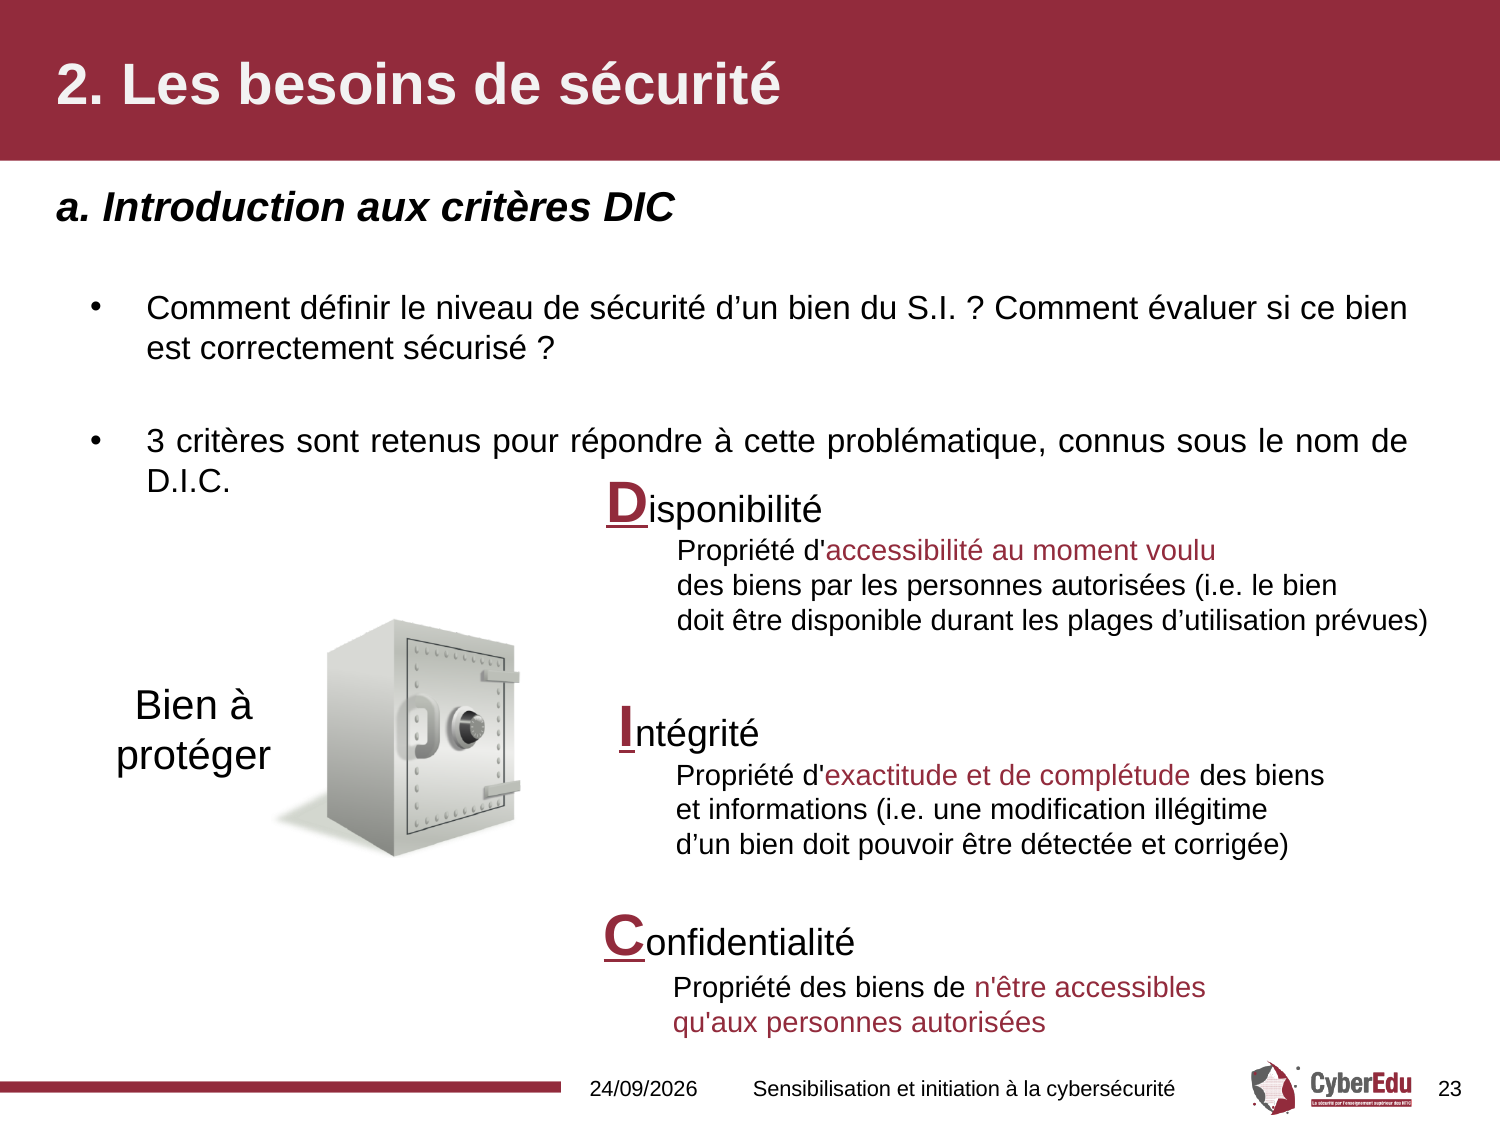

# 2. Les besoins de sécurité
a. Introduction aux critères DIC
Comment définir le niveau de sécurité d’un bien du S.I. ? Comment évaluer si ce bien est correctement sécurisé ?
3 critères sont retenus pour répondre à cette problématique, connus sous le nom de D.I.C.
Disponibilité
Propriété d'accessibilité au moment voulu
des biens par les personnes autorisées (i.e. le bien
doit être disponible durant les plages d’utilisation prévues)
Bien à
protéger
Intégrité
Propriété d'exactitude et de complétude des biens
et informations (i.e. une modification illégitime
d’un bien doit pouvoir être détectée et corrigée)
Confidentialité
Propriété des biens de n'être accessibles
qu'aux personnes autorisées
Sensibilisation et initiation à la cybersécurité